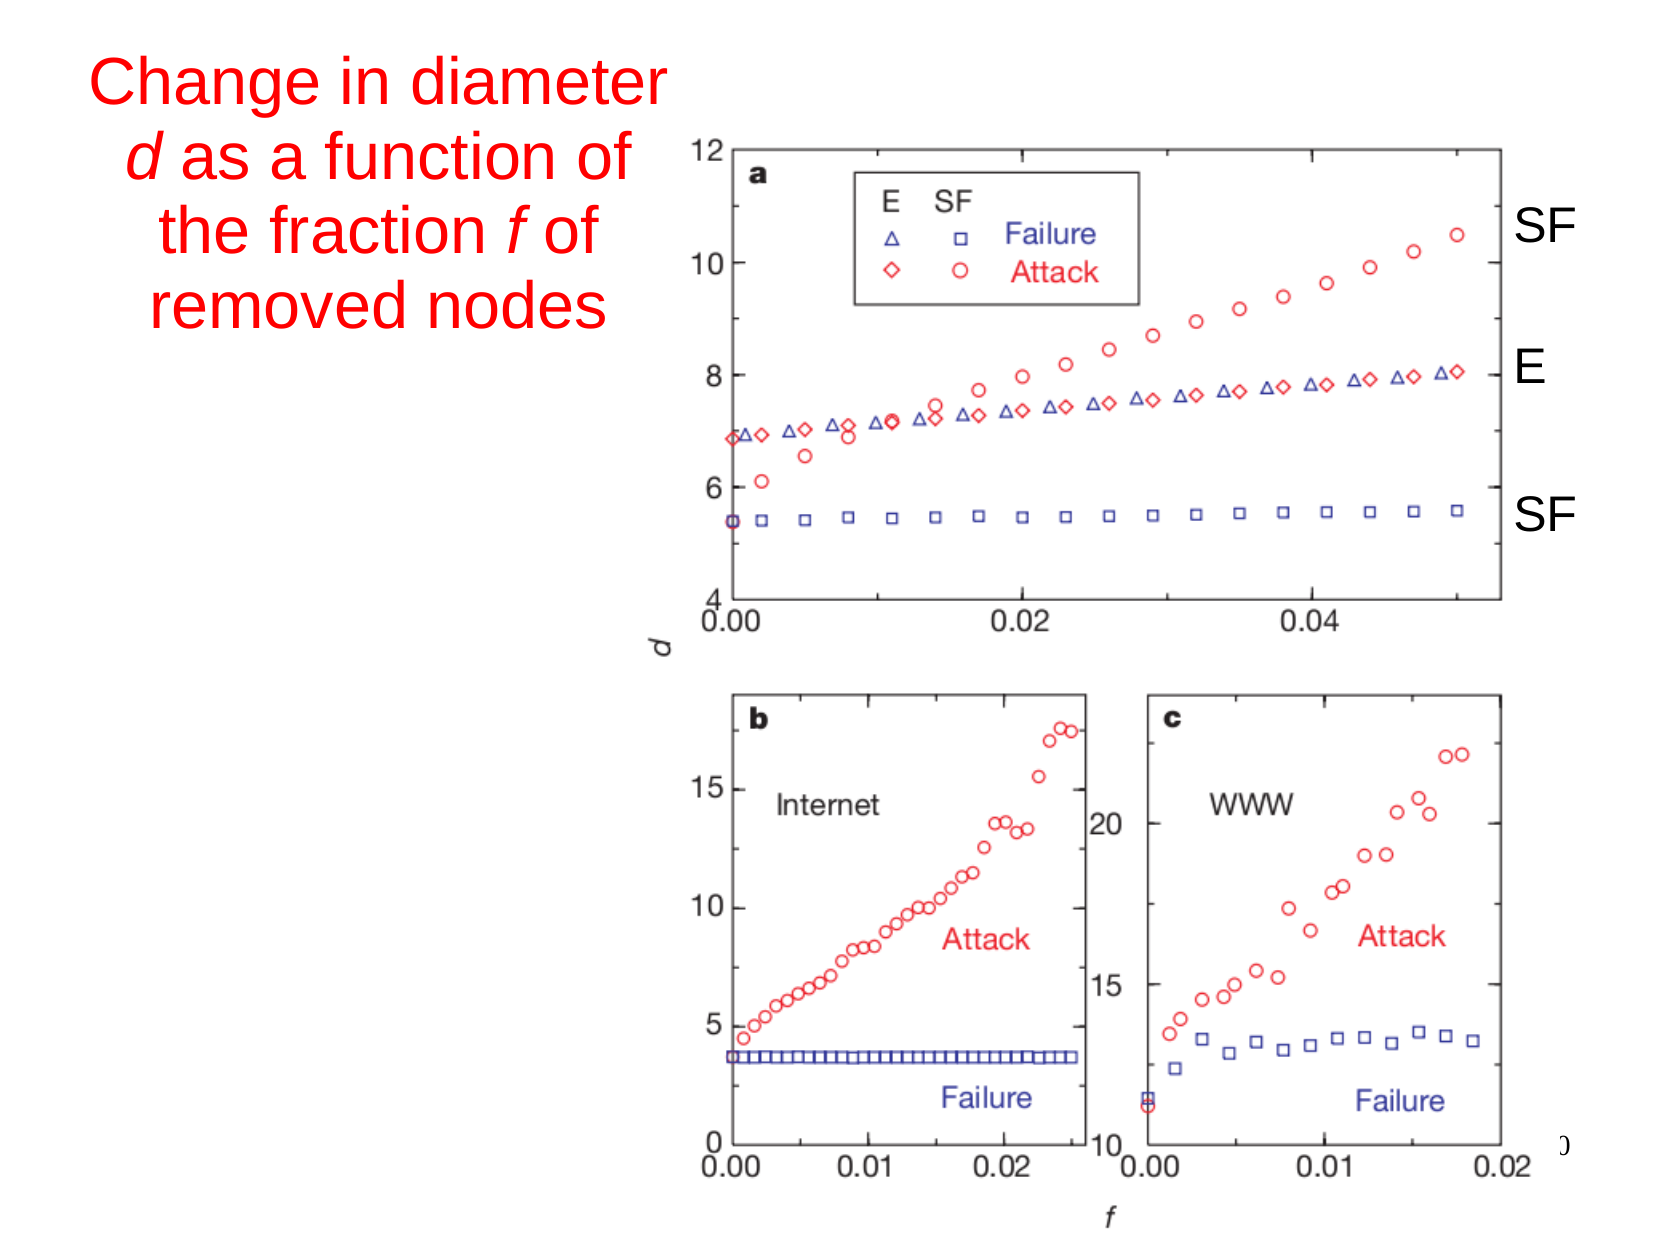

# Change in diameter d as a function of the fraction f of removed nodes
SF
E
SF
Complex Systems
30